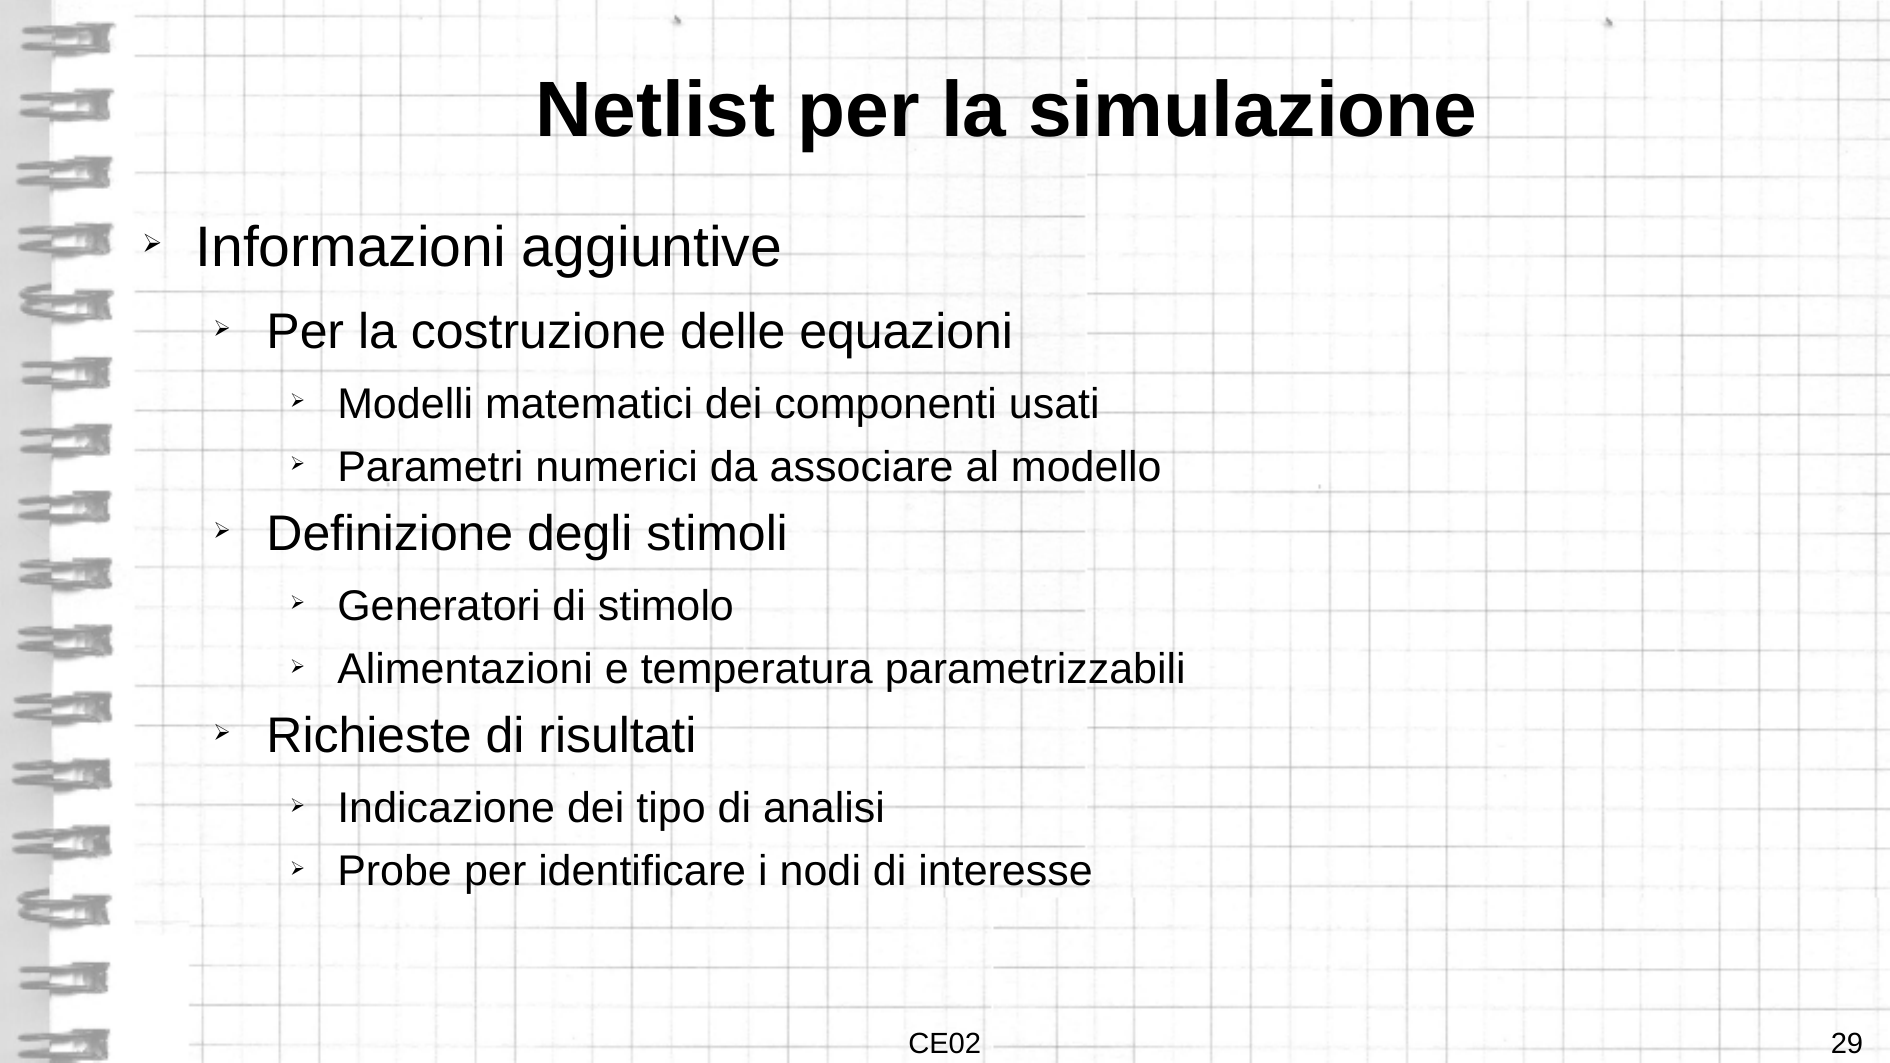

# Netlist per la simulazione
Informazioni aggiuntive
Per la costruzione delle equazioni
Modelli matematici dei componenti usati
Parametri numerici da associare al modello
Definizione degli stimoli
Generatori di stimolo
Alimentazioni e temperatura parametrizzabili
Richieste di risultati
Indicazione dei tipo di analisi
Probe per identificare i nodi di interesse
CE02
29